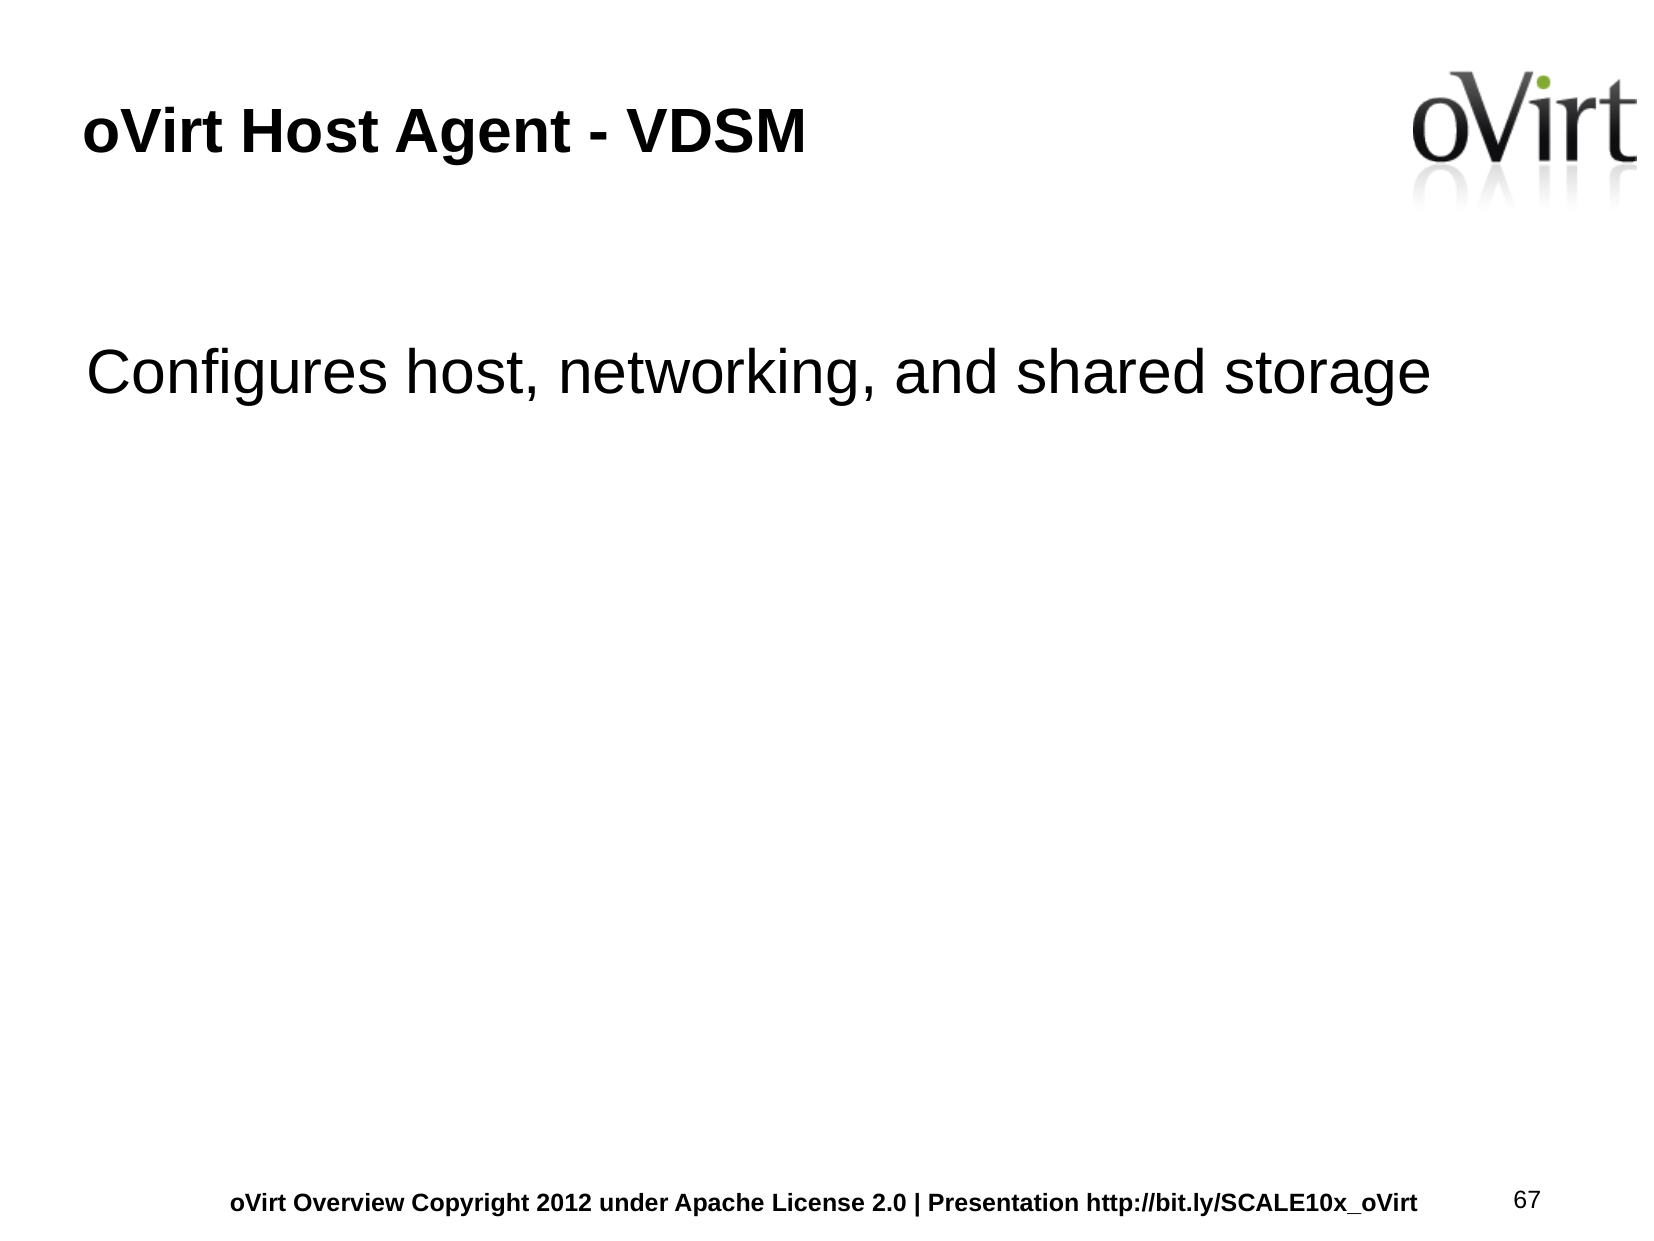

# oVirt Host Agent - VDSM
Configures host, networking, and shared storage